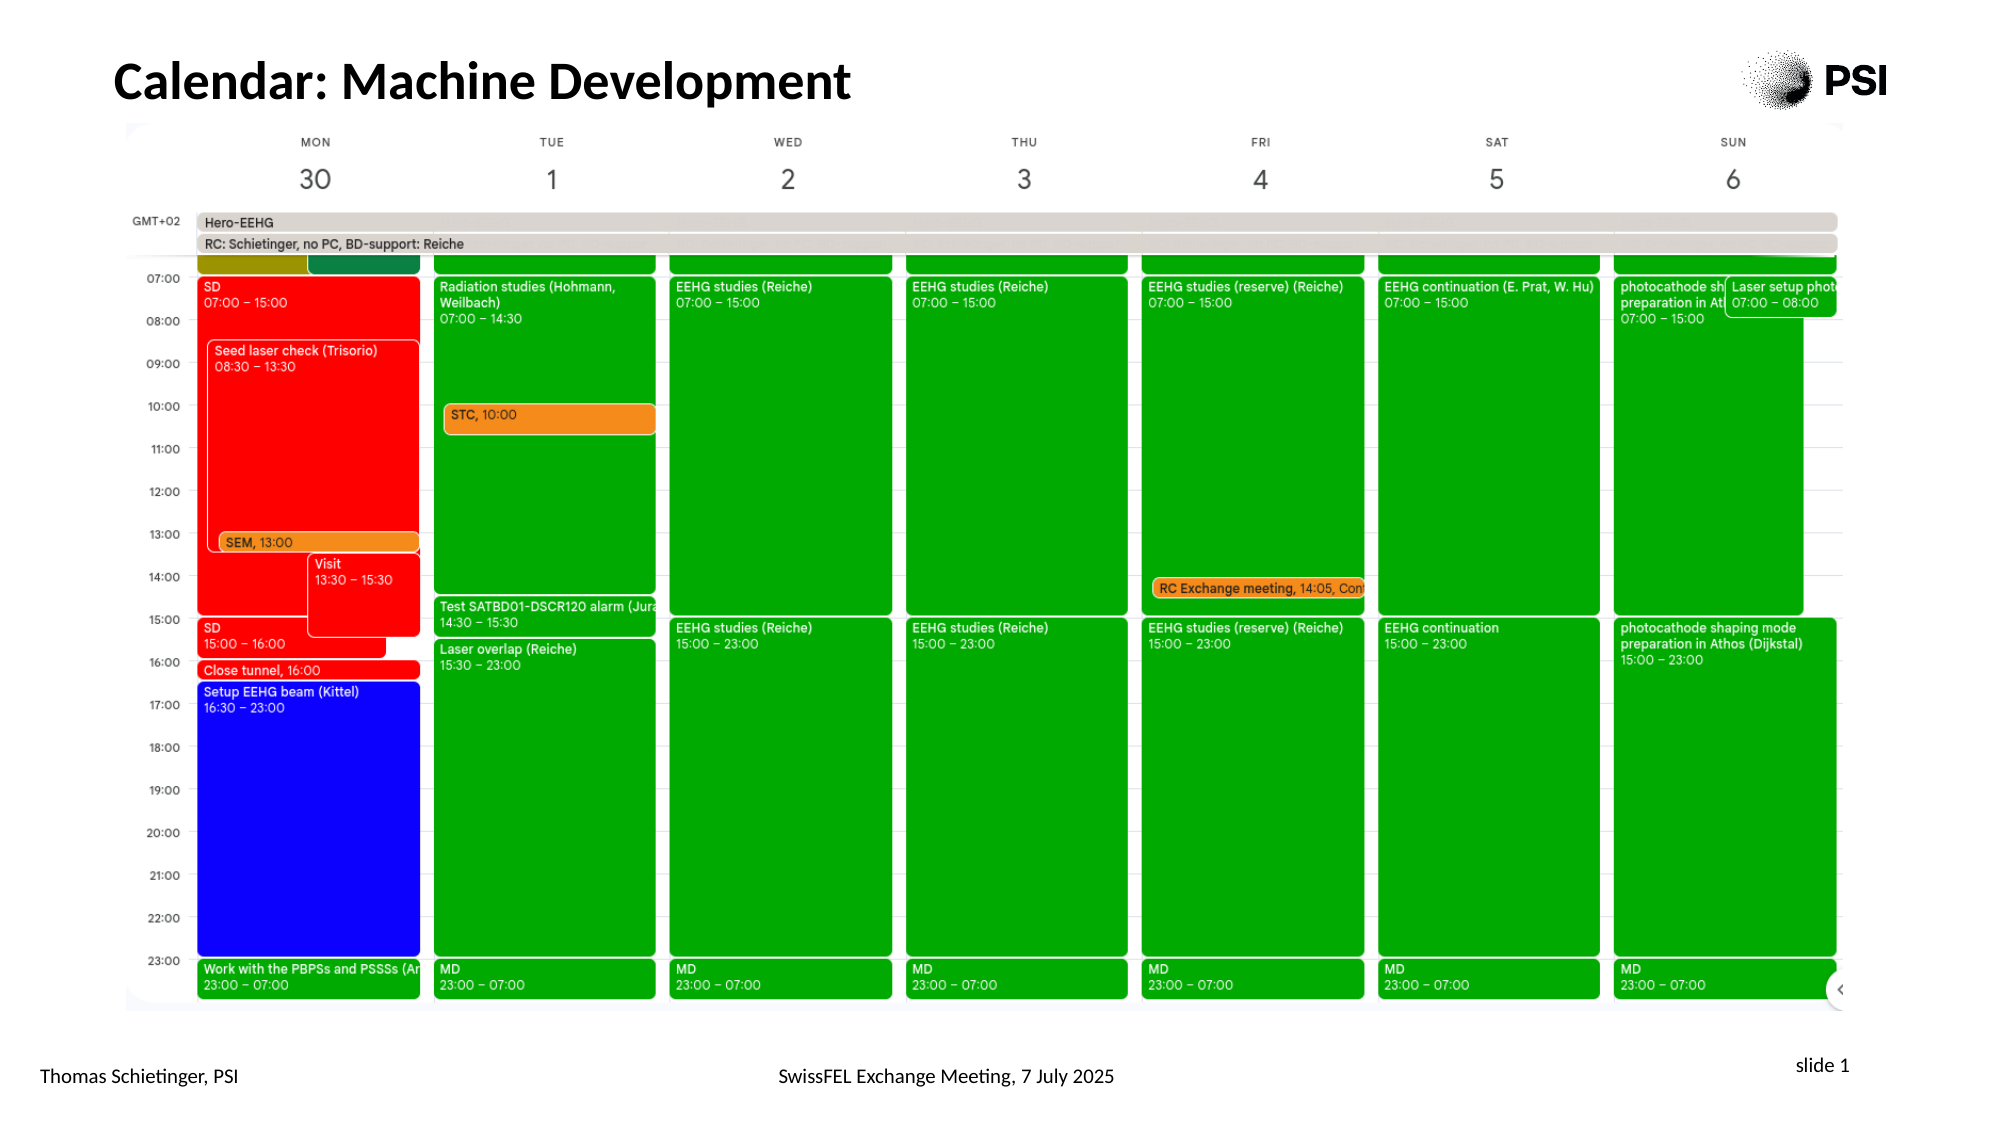

# Calendar: Machine Development
1
PSI Center for Accelerator Science and Engineering